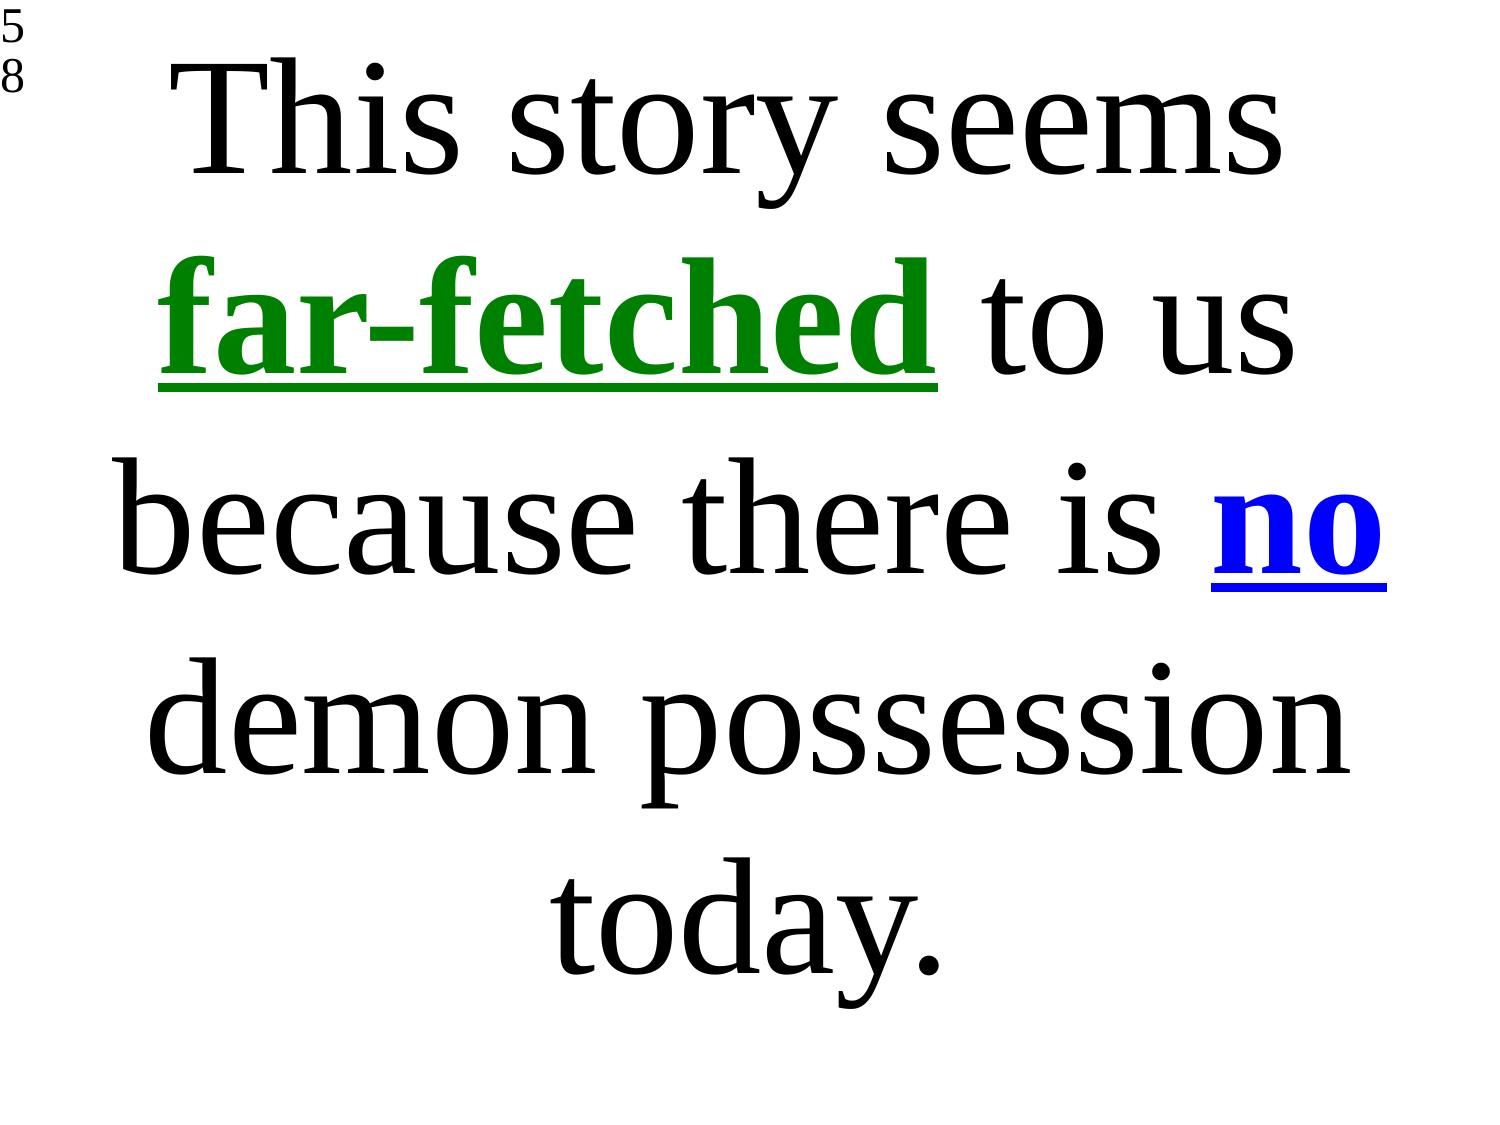

This story seems
far-fetched to us
because there is no demon possession today.